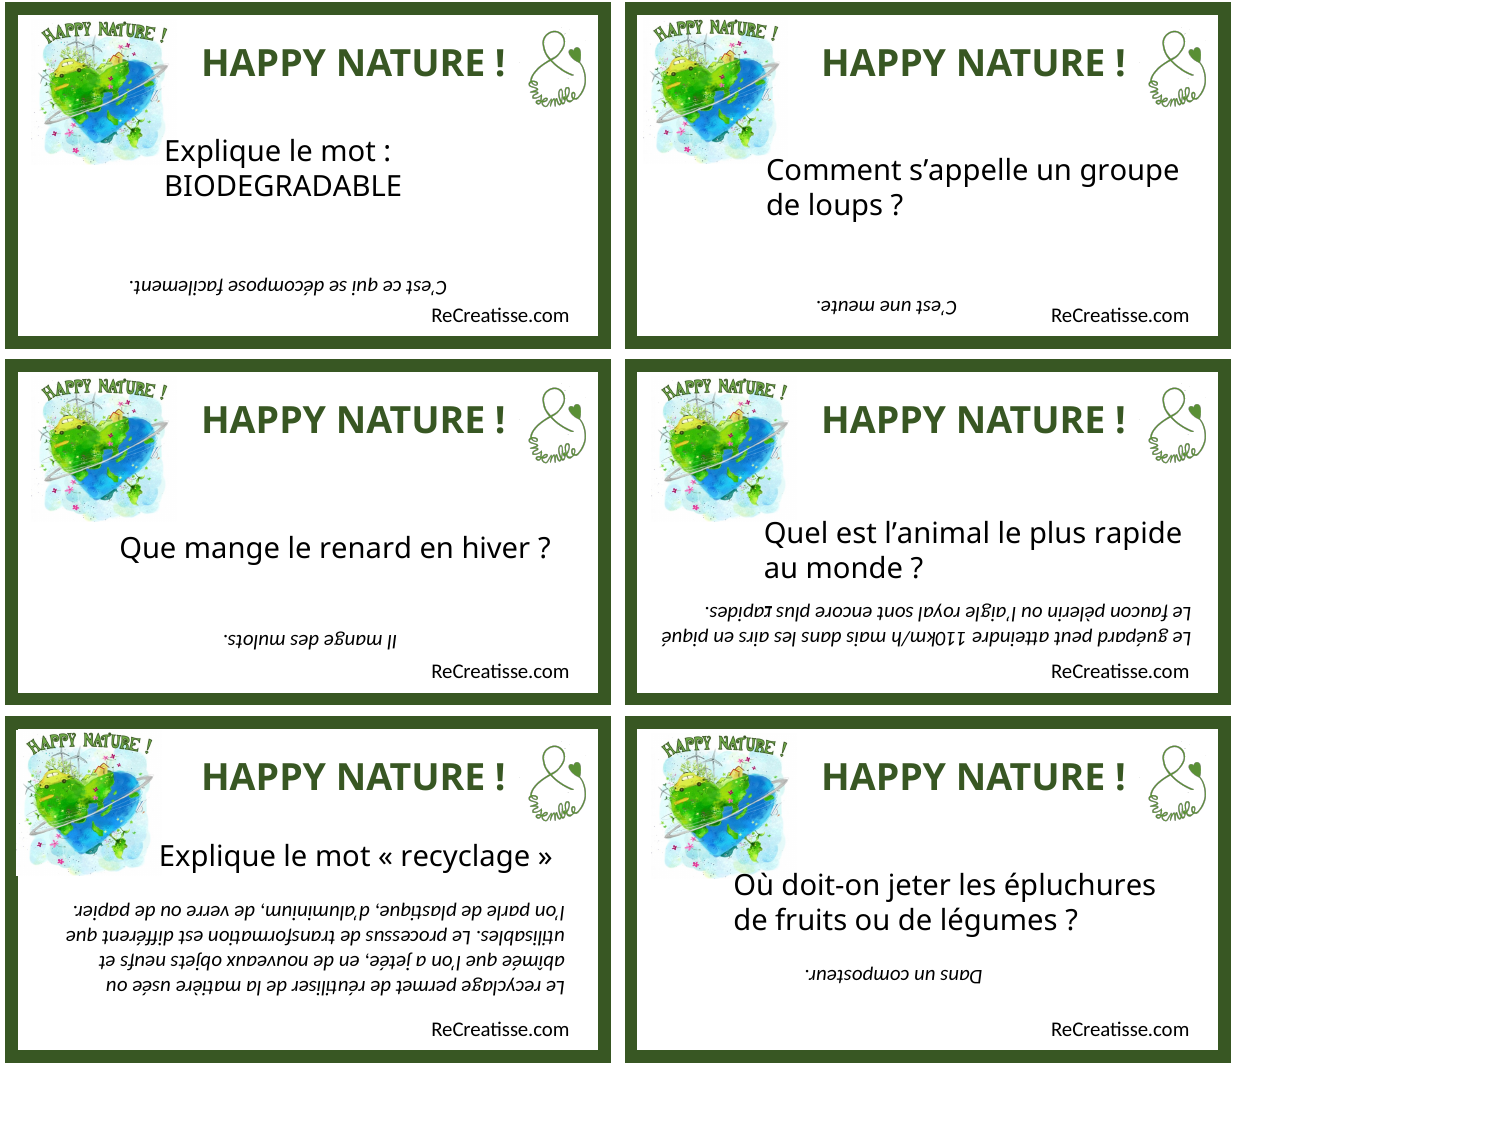

HAPPY NATURE !
HAPPY NATURE !
Explique le mot :
BIODEGRADABLE
Comment s’appelle un groupe de loups ?
C’est ce qui se décompose facilement.
C’est une meute.
ReCreatisse.com
ReCreatisse.com
HAPPY NATURE !
HAPPY NATURE !
Quel est l’animal le plus rapide au monde ?
Que mange le renard en hiver ?
Le guépard peut atteindre 110km/h mais dans les airs en piqué
Le faucon pèlerin ou l’aigle royal sont encore plus rapides.
Il mange des mulots.
ReCreatisse.com
ReCreatisse.com
HAPPY NATURE !
HAPPY NATURE !
Explique le mot « recyclage »
Où doit-on jeter les épluchures
de fruits ou de légumes ?
Le recyclage permet de réutiliser de la matière usée ou abîmée que l’on a jetée, en de nouveaux objets neufs et utilisables. Le processus de transformation est différent que l’on parle de plastique, d’aluminium, de verre ou de papier.
Dans un composteur.
ReCreatisse.com
ReCreatisse.com